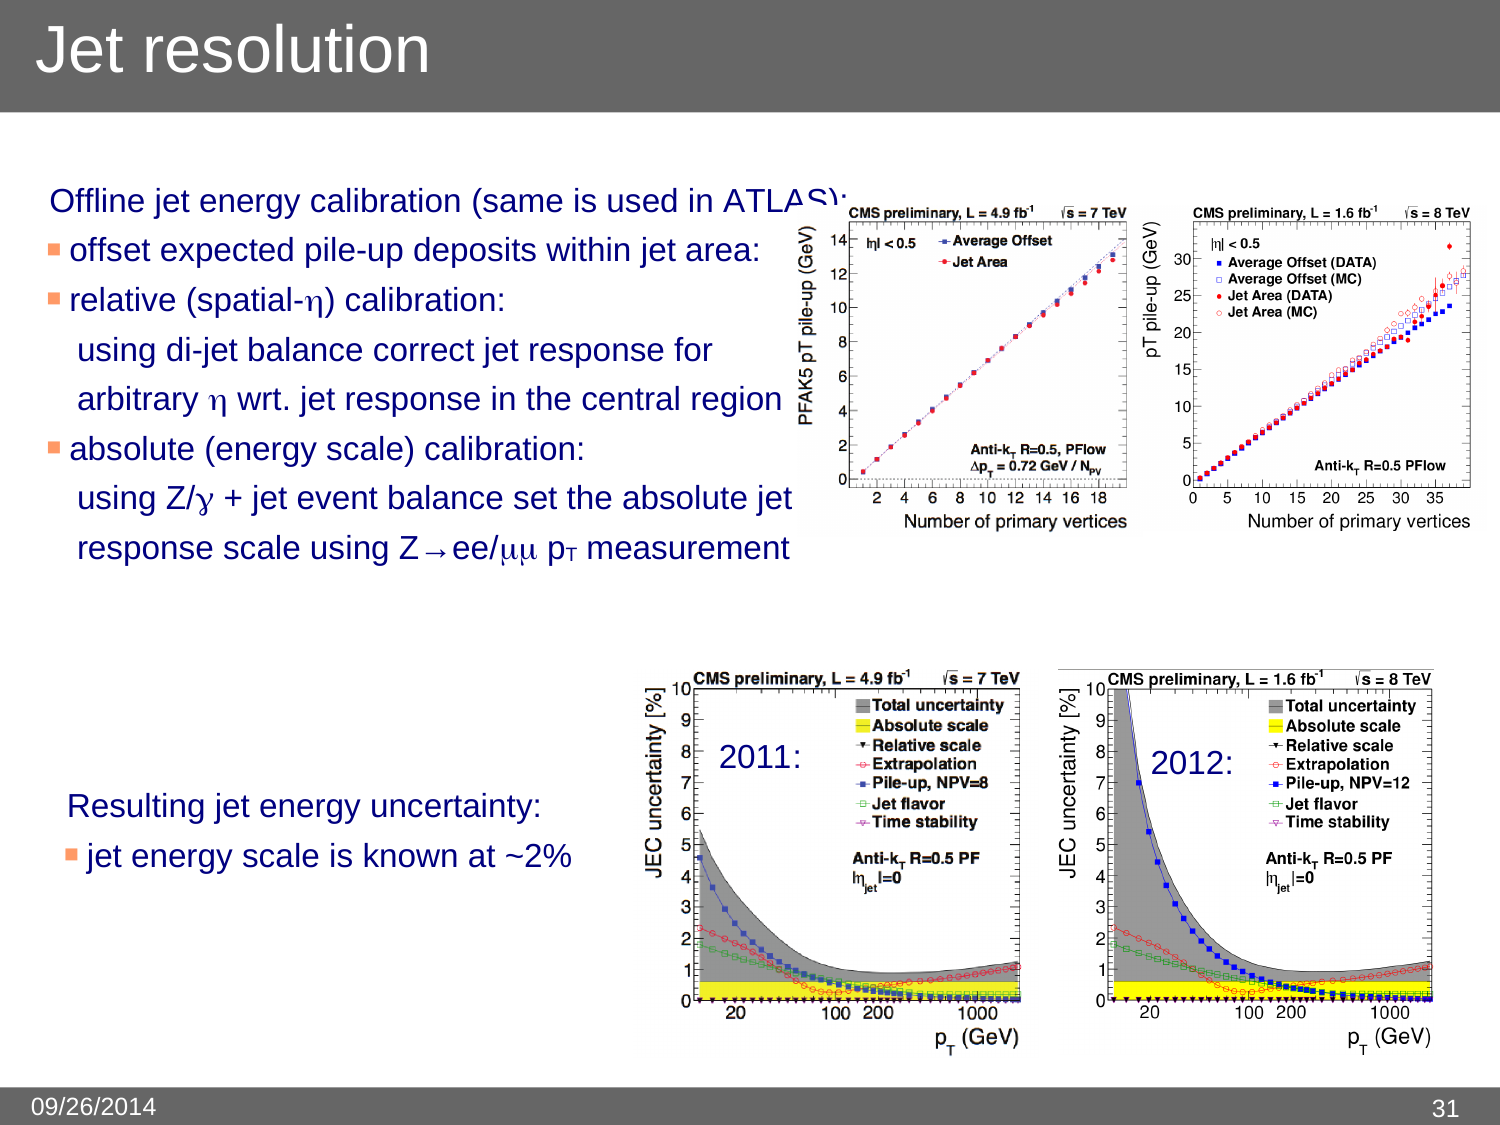

# Jet resolution
Offline jet energy calibration (same is used in ATLAS):
 offset expected pile-up deposits within jet area:
 relative (spatial-h) calibration:
 using di-jet balance correct jet response for
 arbitrary h wrt. jet response in the central region
 absolute (energy scale) calibration:
 using Z/g + jet event balance set the absolute jet
 response scale using Z→ee/mm pT measurement
2011:
2012:
Resulting jet energy uncertainty:
 jet energy scale is known at ~2%